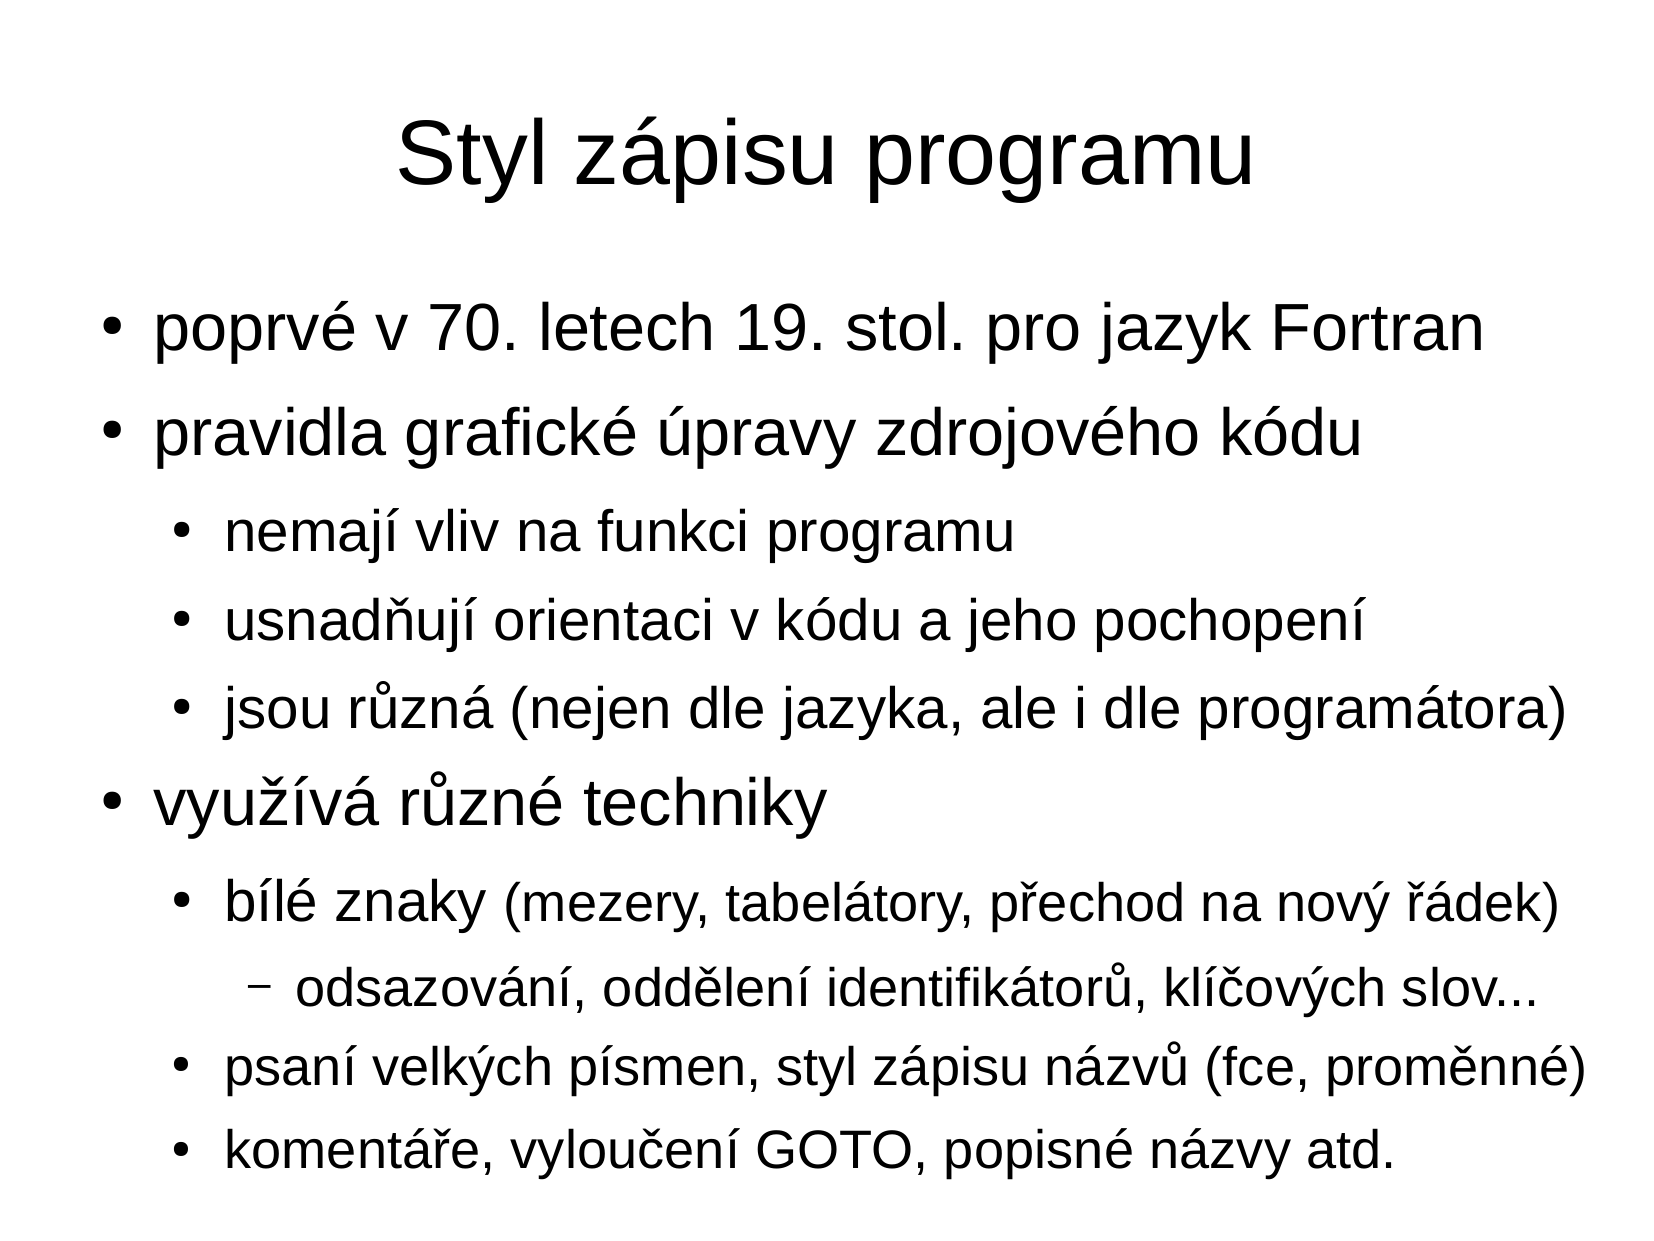

# Styl zápisu programu
poprvé v 70. letech 19. stol. pro jazyk Fortran
pravidla grafické úpravy zdrojového kódu
nemají vliv na funkci programu
usnadňují orientaci v kódu a jeho pochopení
jsou různá (nejen dle jazyka, ale i dle programátora)
využívá různé techniky
bílé znaky (mezery, tabelátory, přechod na nový řádek)
odsazování, oddělení identifikátorů, klíčových slov...
psaní velkých písmen, styl zápisu názvů (fce, proměnné)
komentáře, vyloučení GOTO, popisné názvy atd.